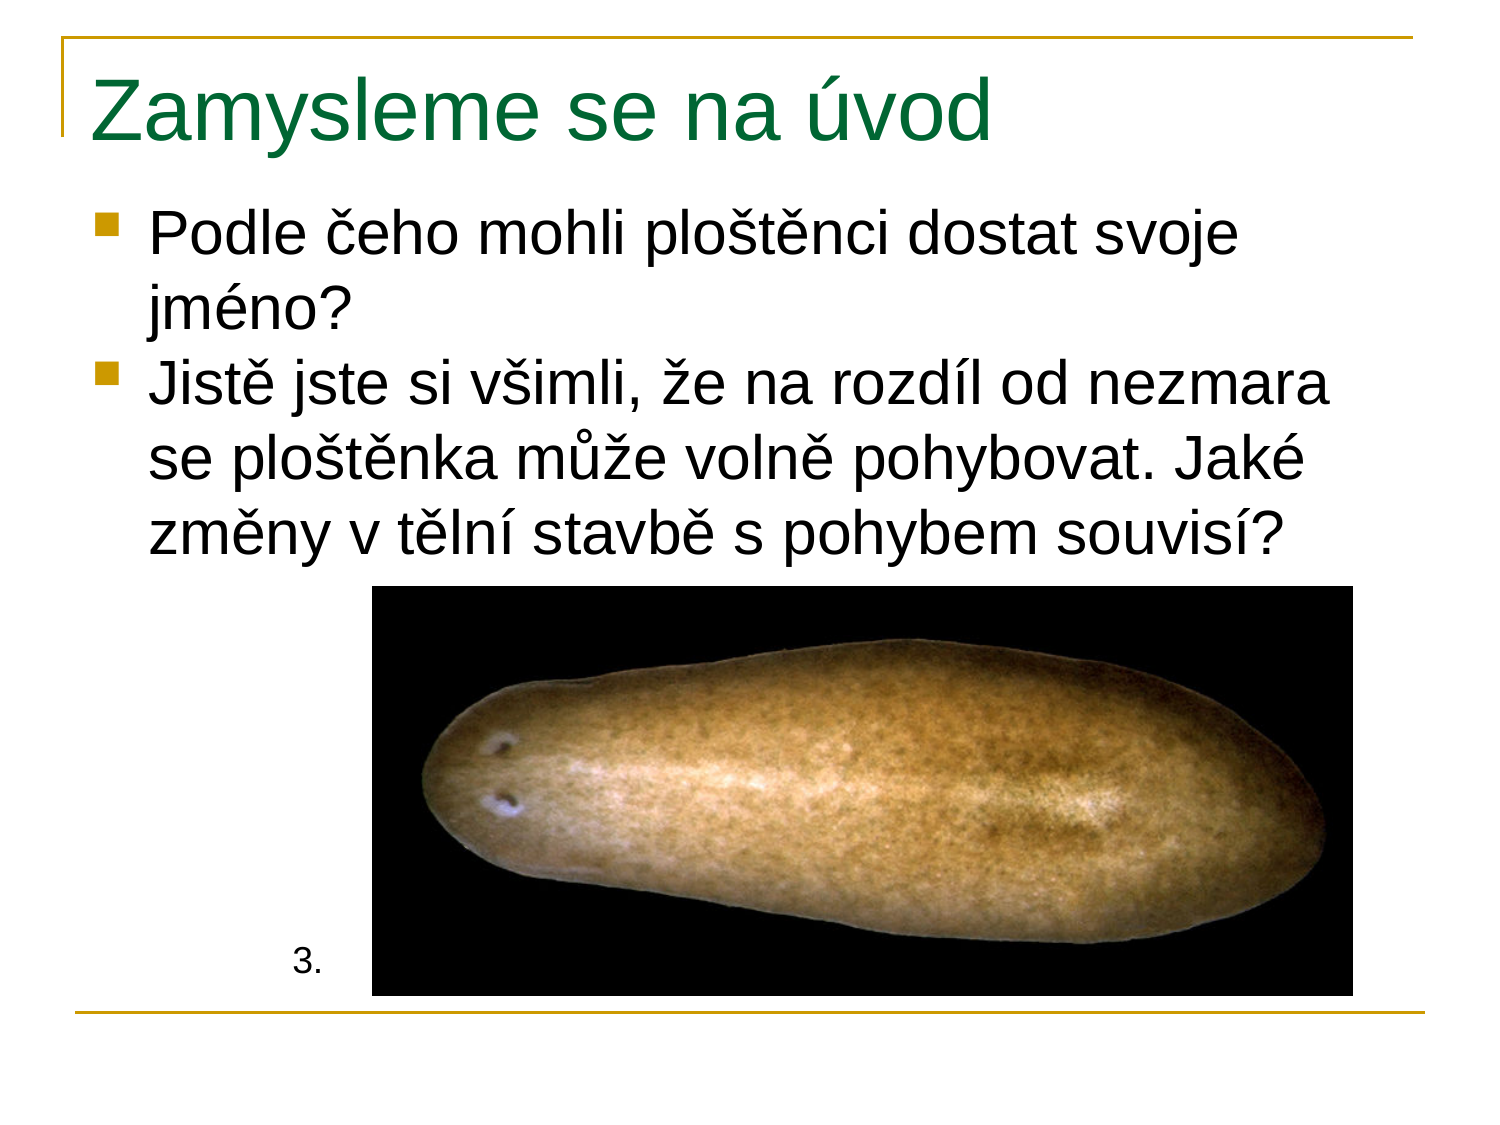

# Zamysleme se na úvod
Podle čeho mohli ploštěnci dostat svoje jméno?
Jistě jste si všimli, že na rozdíl od nezmara se ploštěnka může volně pohybovat. Jaké změny v tělní stavbě s pohybem souvisí?
3.